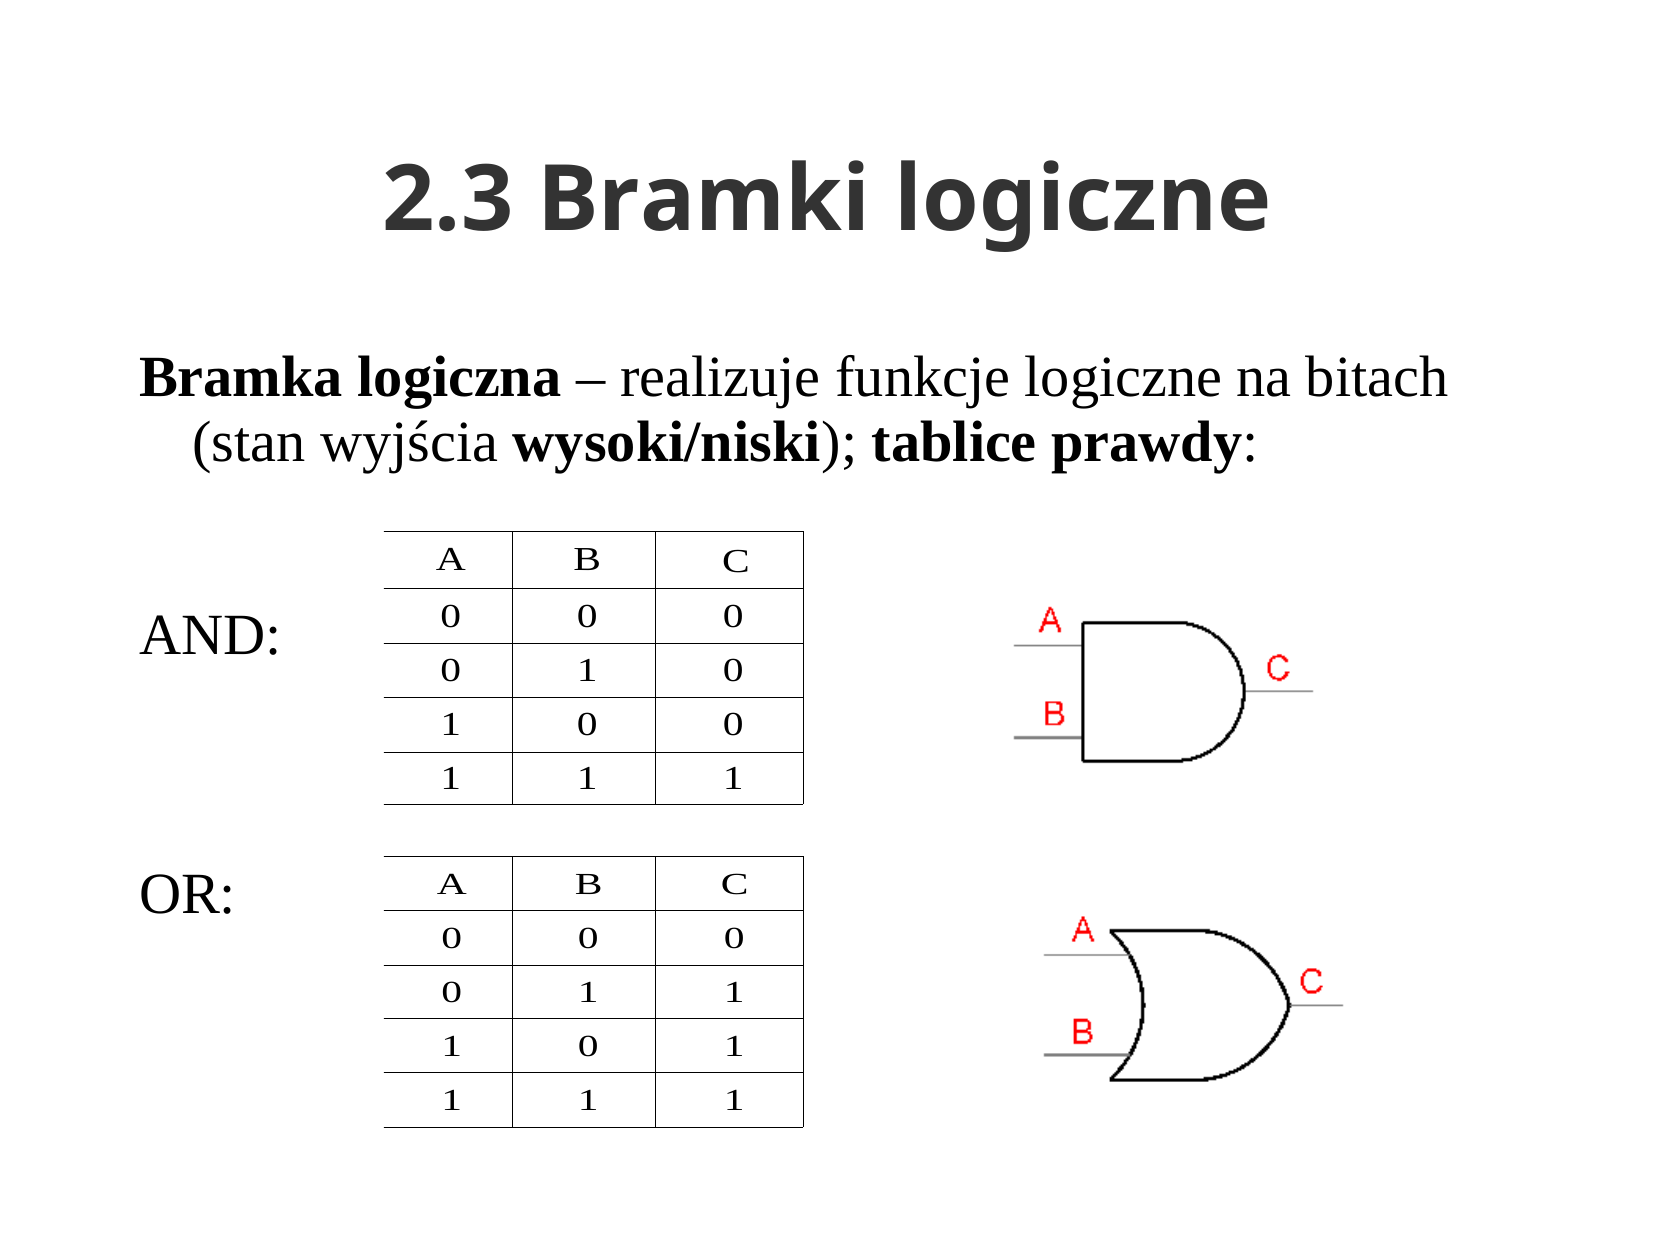

# 2.3 Bramki logiczne
Bramka logiczna – realizuje funkcje logiczne na bitach (stan wyjścia wysoki/niski); tablice prawdy:
AND:
OR: